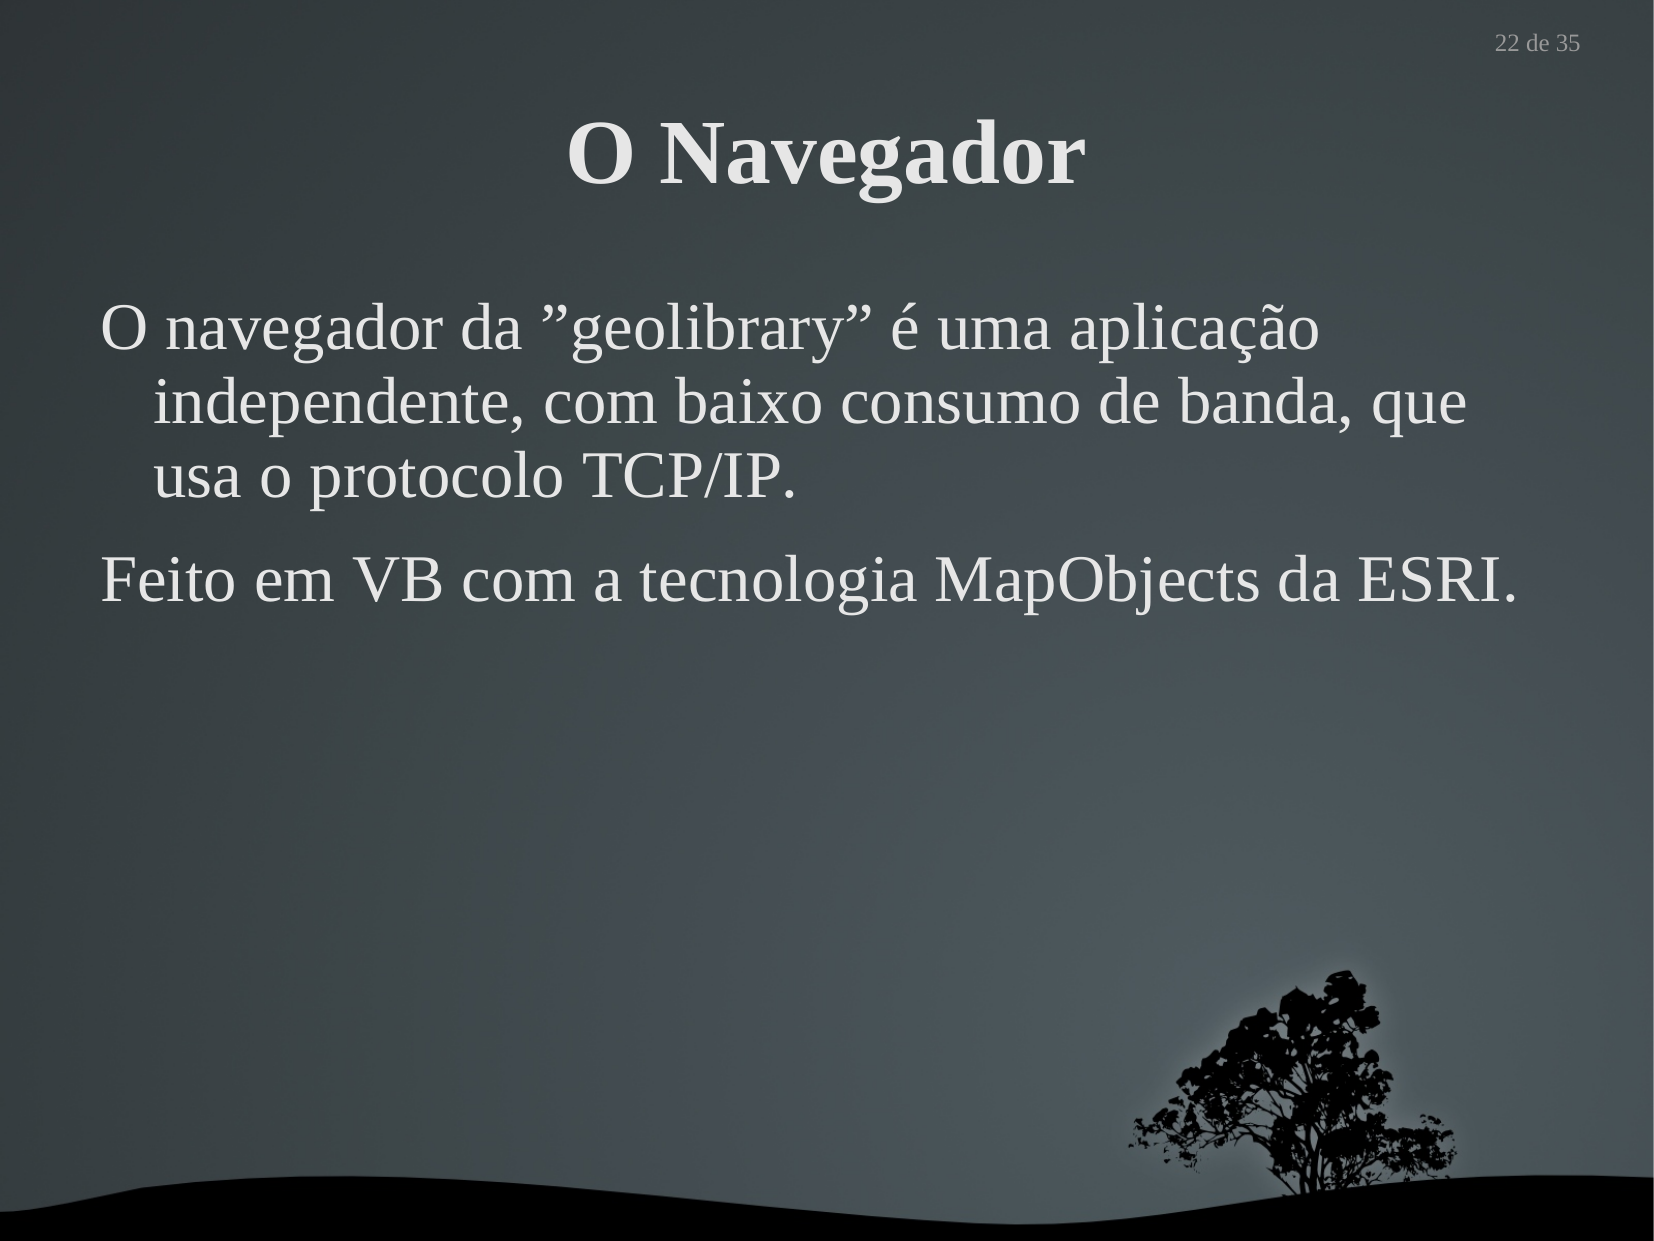

# O Navegador
O navegador da ”geolibrary” é uma aplicação independente, com baixo consumo de banda, que usa o protocolo TCP/IP.
Feito em VB com a tecnologia MapObjects da ESRI.